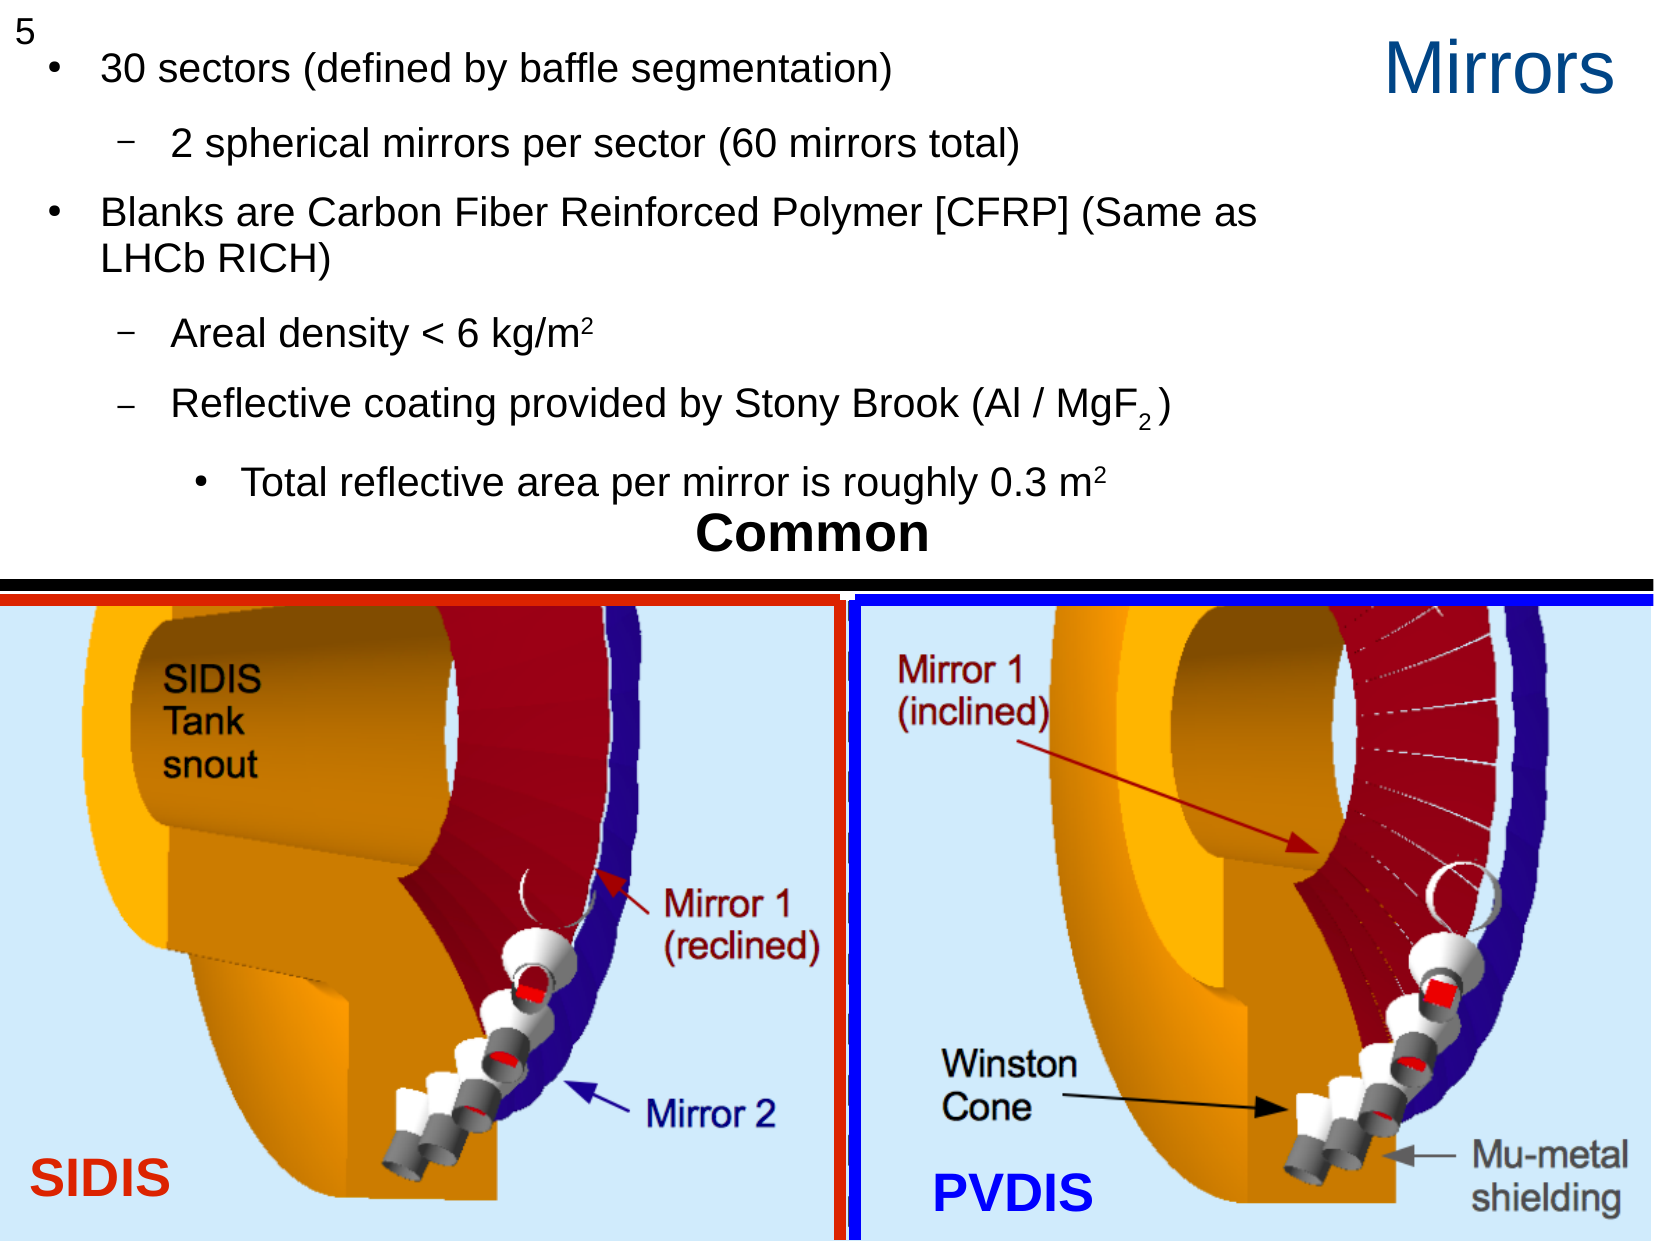

5
# Mirrors
30 sectors (defined by baffle segmentation)
2 spherical mirrors per sector (60 mirrors total)
Blanks are Carbon Fiber Reinforced Polymer [CFRP] (Same as LHCb RICH)
Areal density < 6 kg/m2
Reflective coating provided by Stony Brook (Al / MgF2 )
Total reflective area per mirror is roughly 0.3 m2
Common
SIDIS
PVDIS